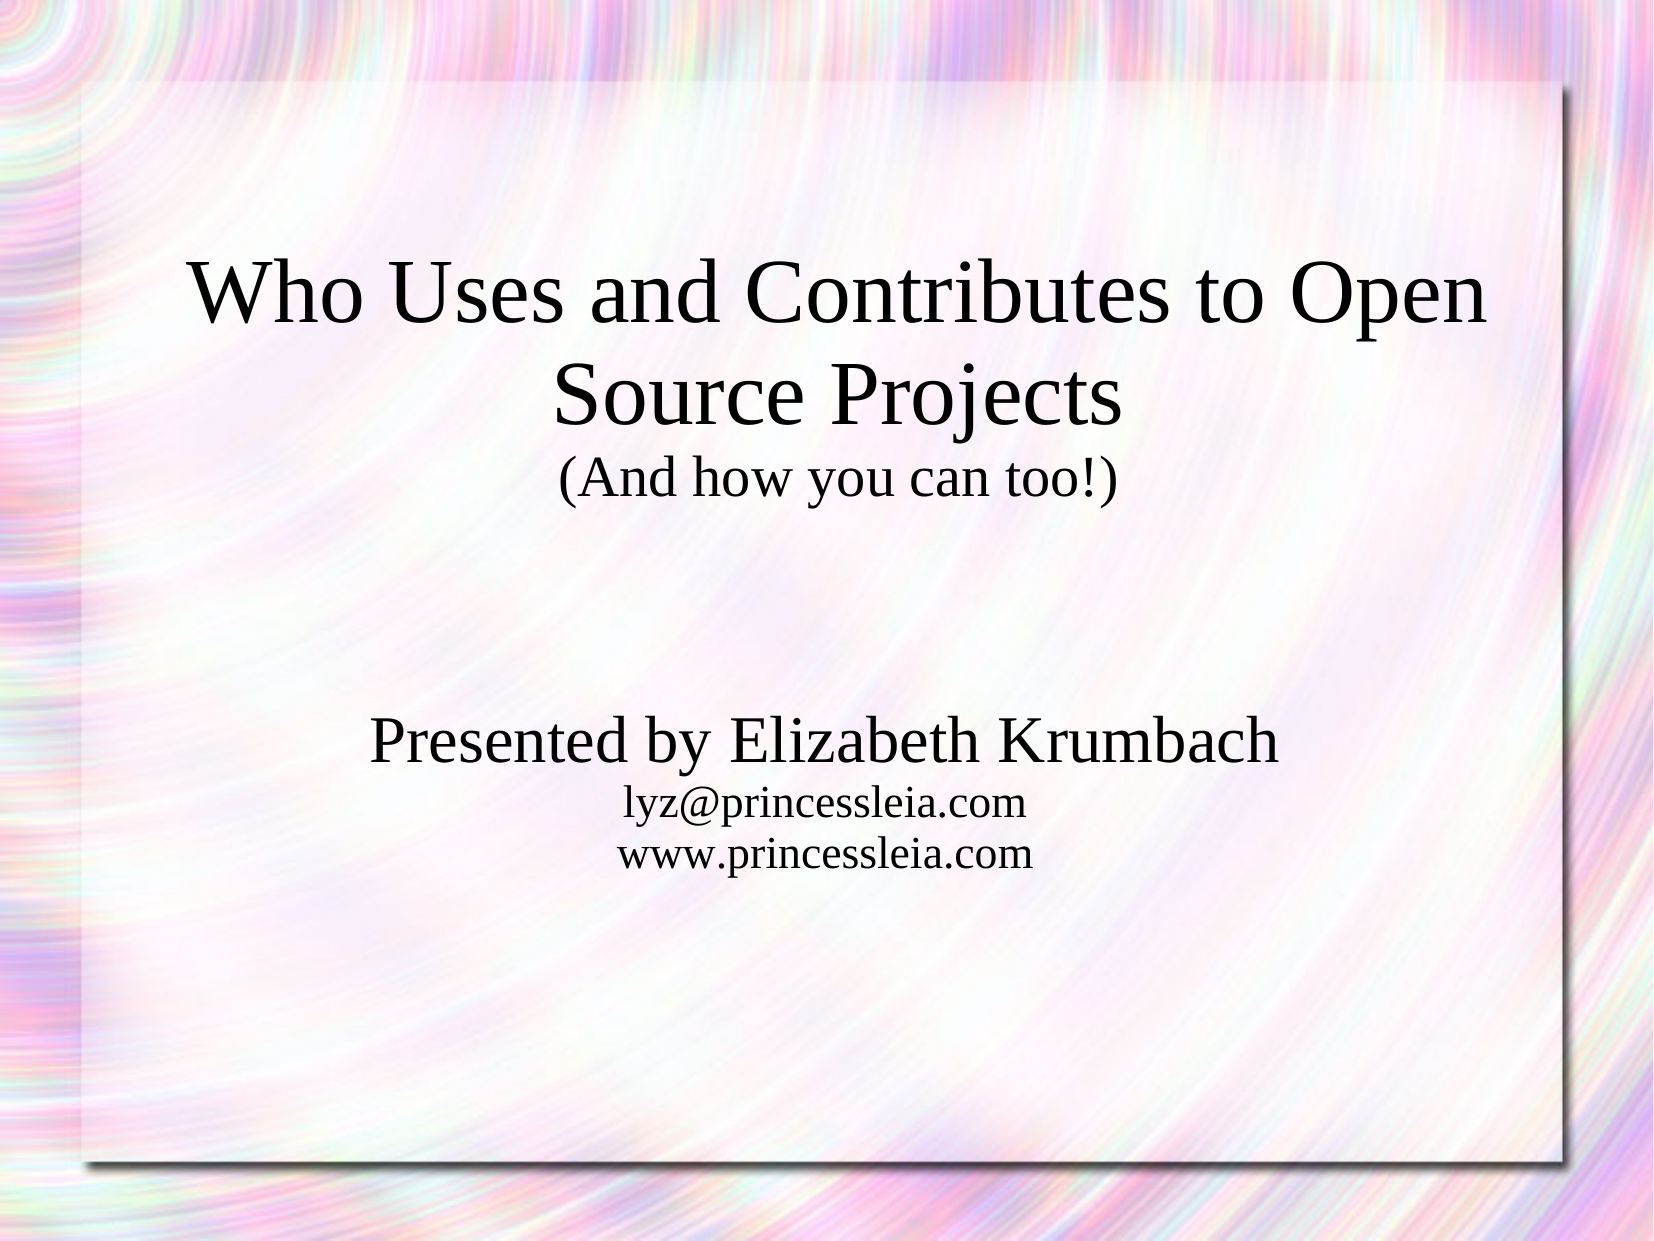

# Who Uses and Contributes to Open Source Projects (And how you can too!)
Presented by Elizabeth Krumbach
lyz@princessleia.com
www.princessleia.com